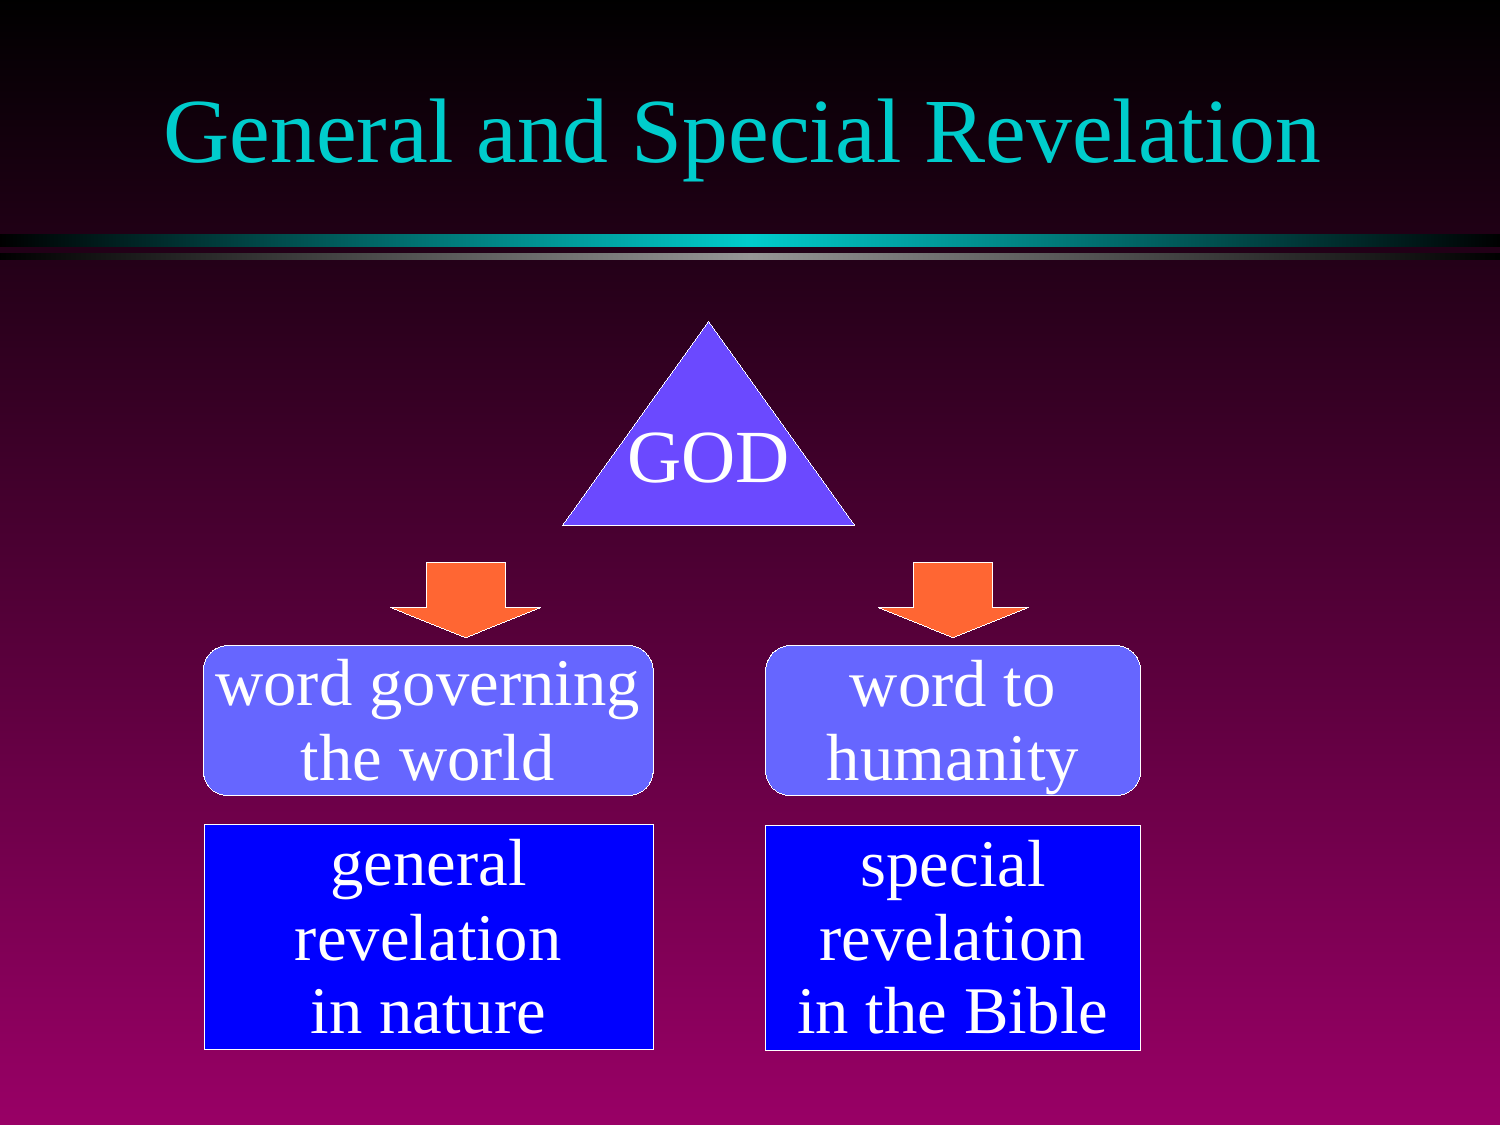

# General and Special Revelation
GOD
word to
humanity
word governing
the world
general
revelation
in nature
special
revelation
in the Bible